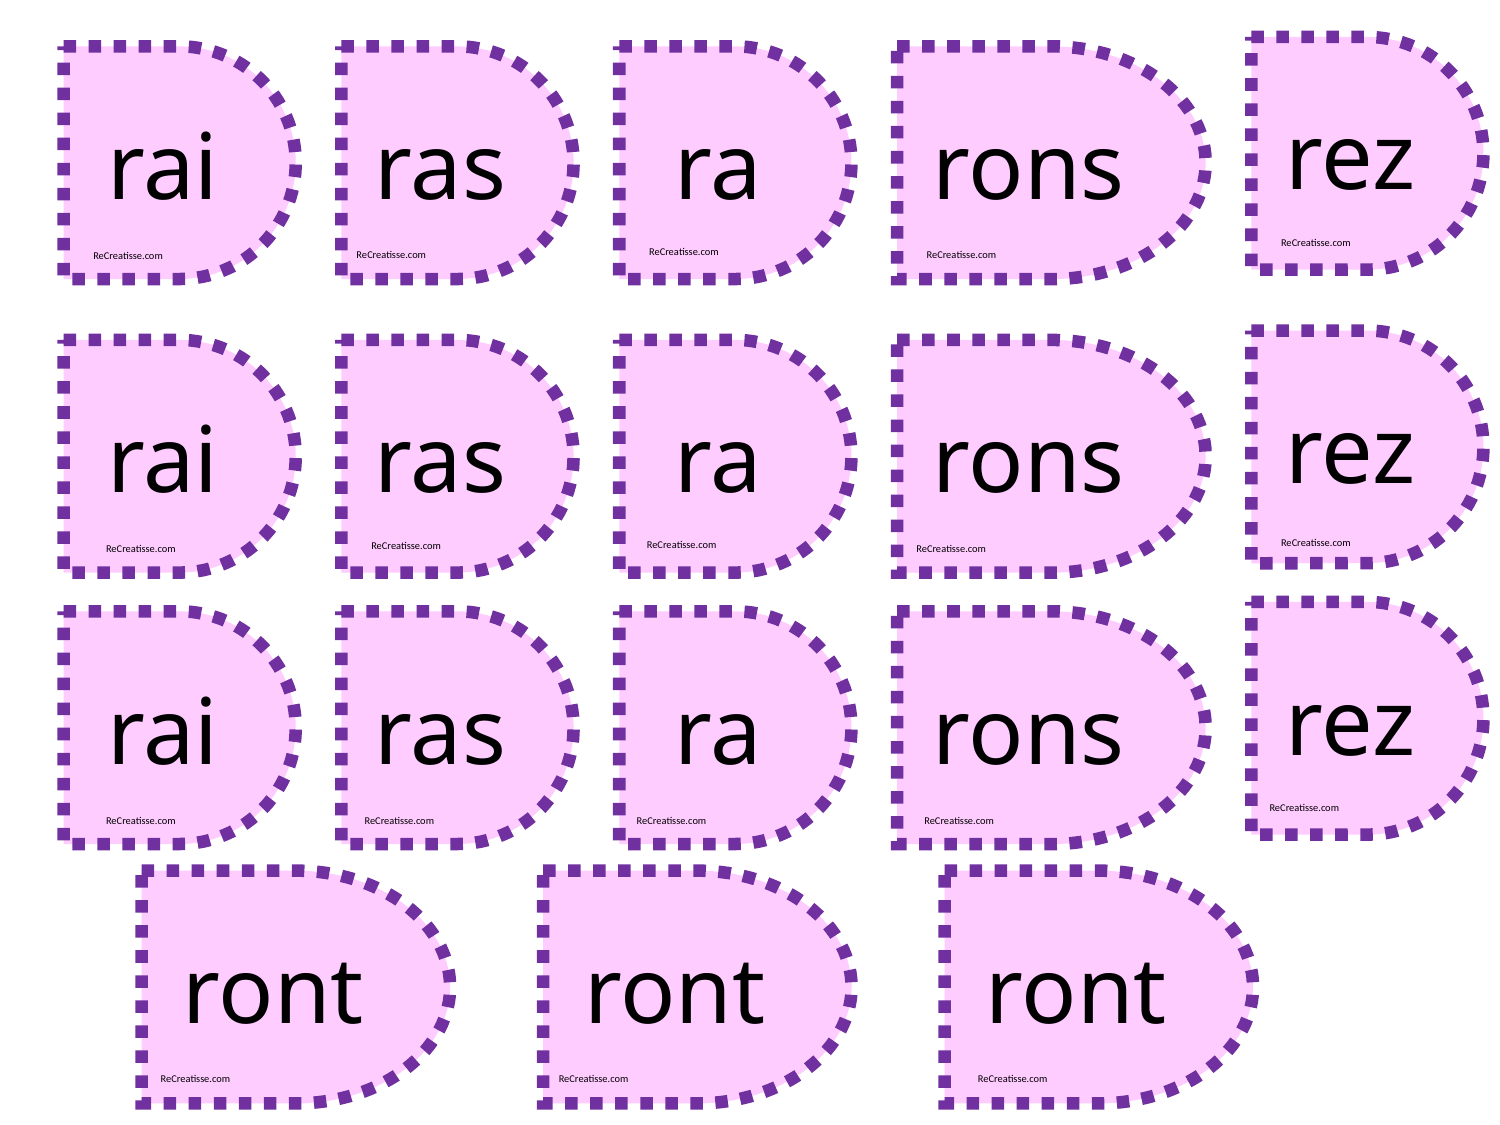

rez
rai
ras
ra
rons
ReCreatisse.com
ReCreatisse.com
ReCreatisse.com
ReCreatisse.com
ReCreatisse.com
rez
rai
ras
ra
rons
ReCreatisse.com
ReCreatisse.com
ReCreatisse.com
ReCreatisse.com
ReCreatisse.com
rez
rai
ras
ra
rons
ReCreatisse.com
ReCreatisse.com
ReCreatisse.com
ReCreatisse.com
ReCreatisse.com
ront
ront
ront
ReCreatisse.com
ReCreatisse.com
ReCreatisse.com